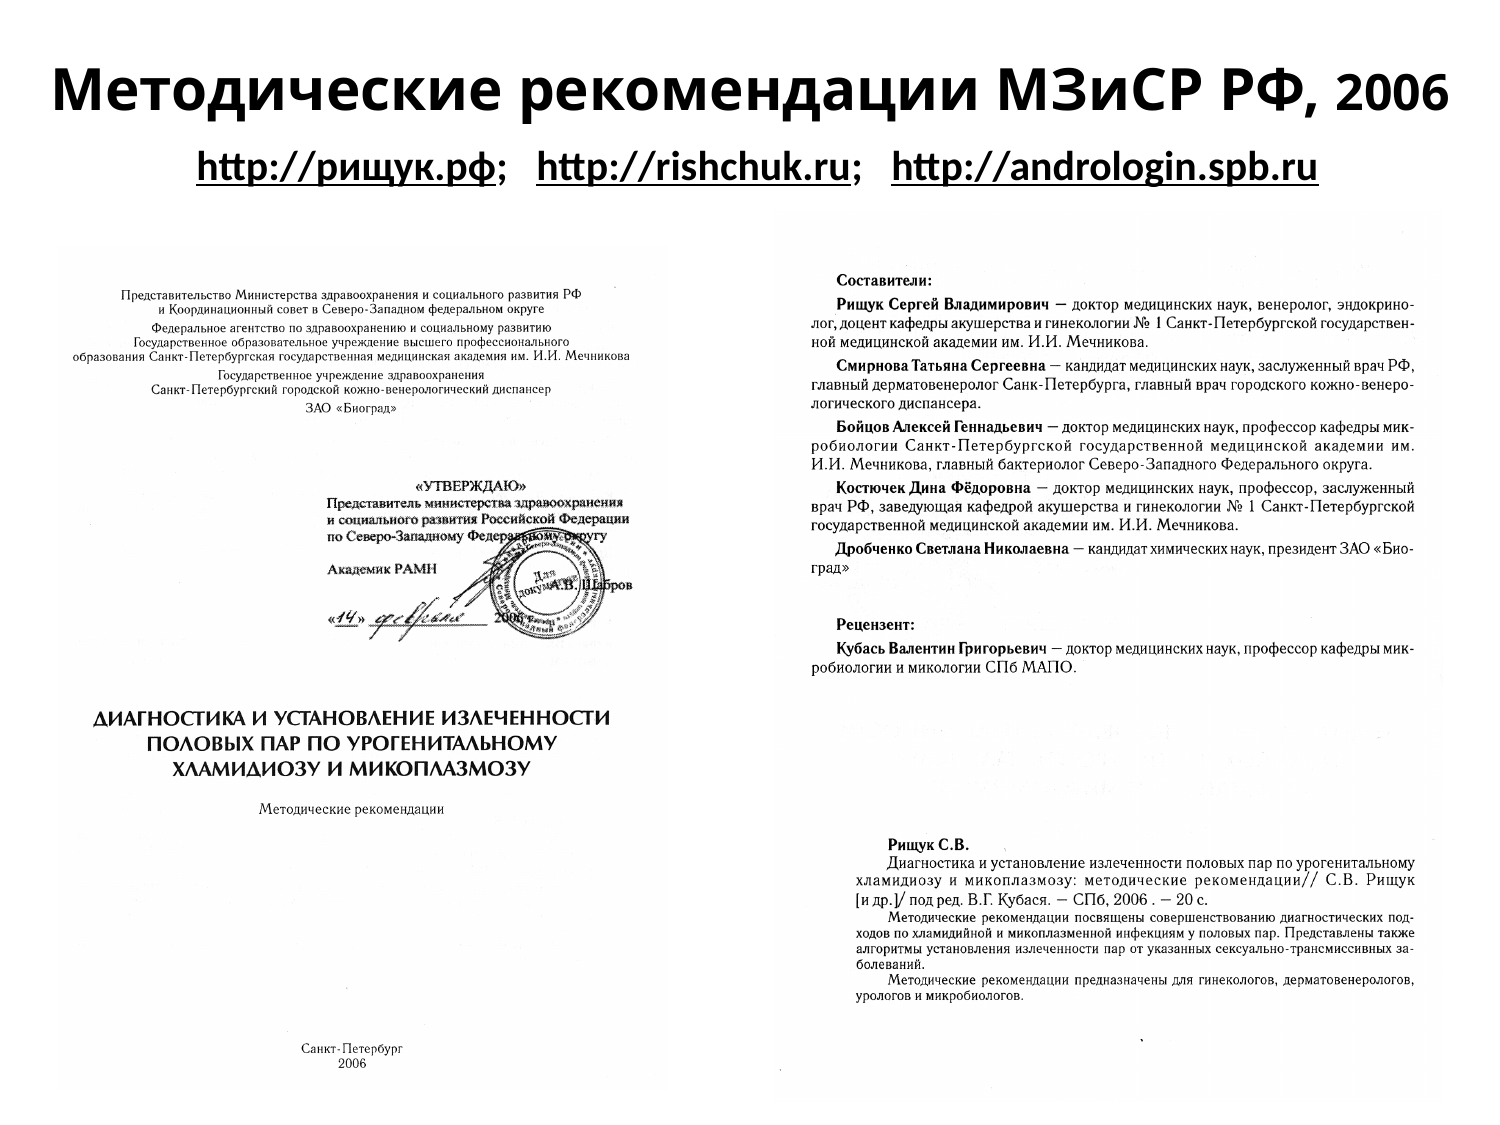

# Методические рекомендации МЗиСР РФ, 2006 http://рищук.рф; http://rishchuk.ru; http://andrologin.spb.ru